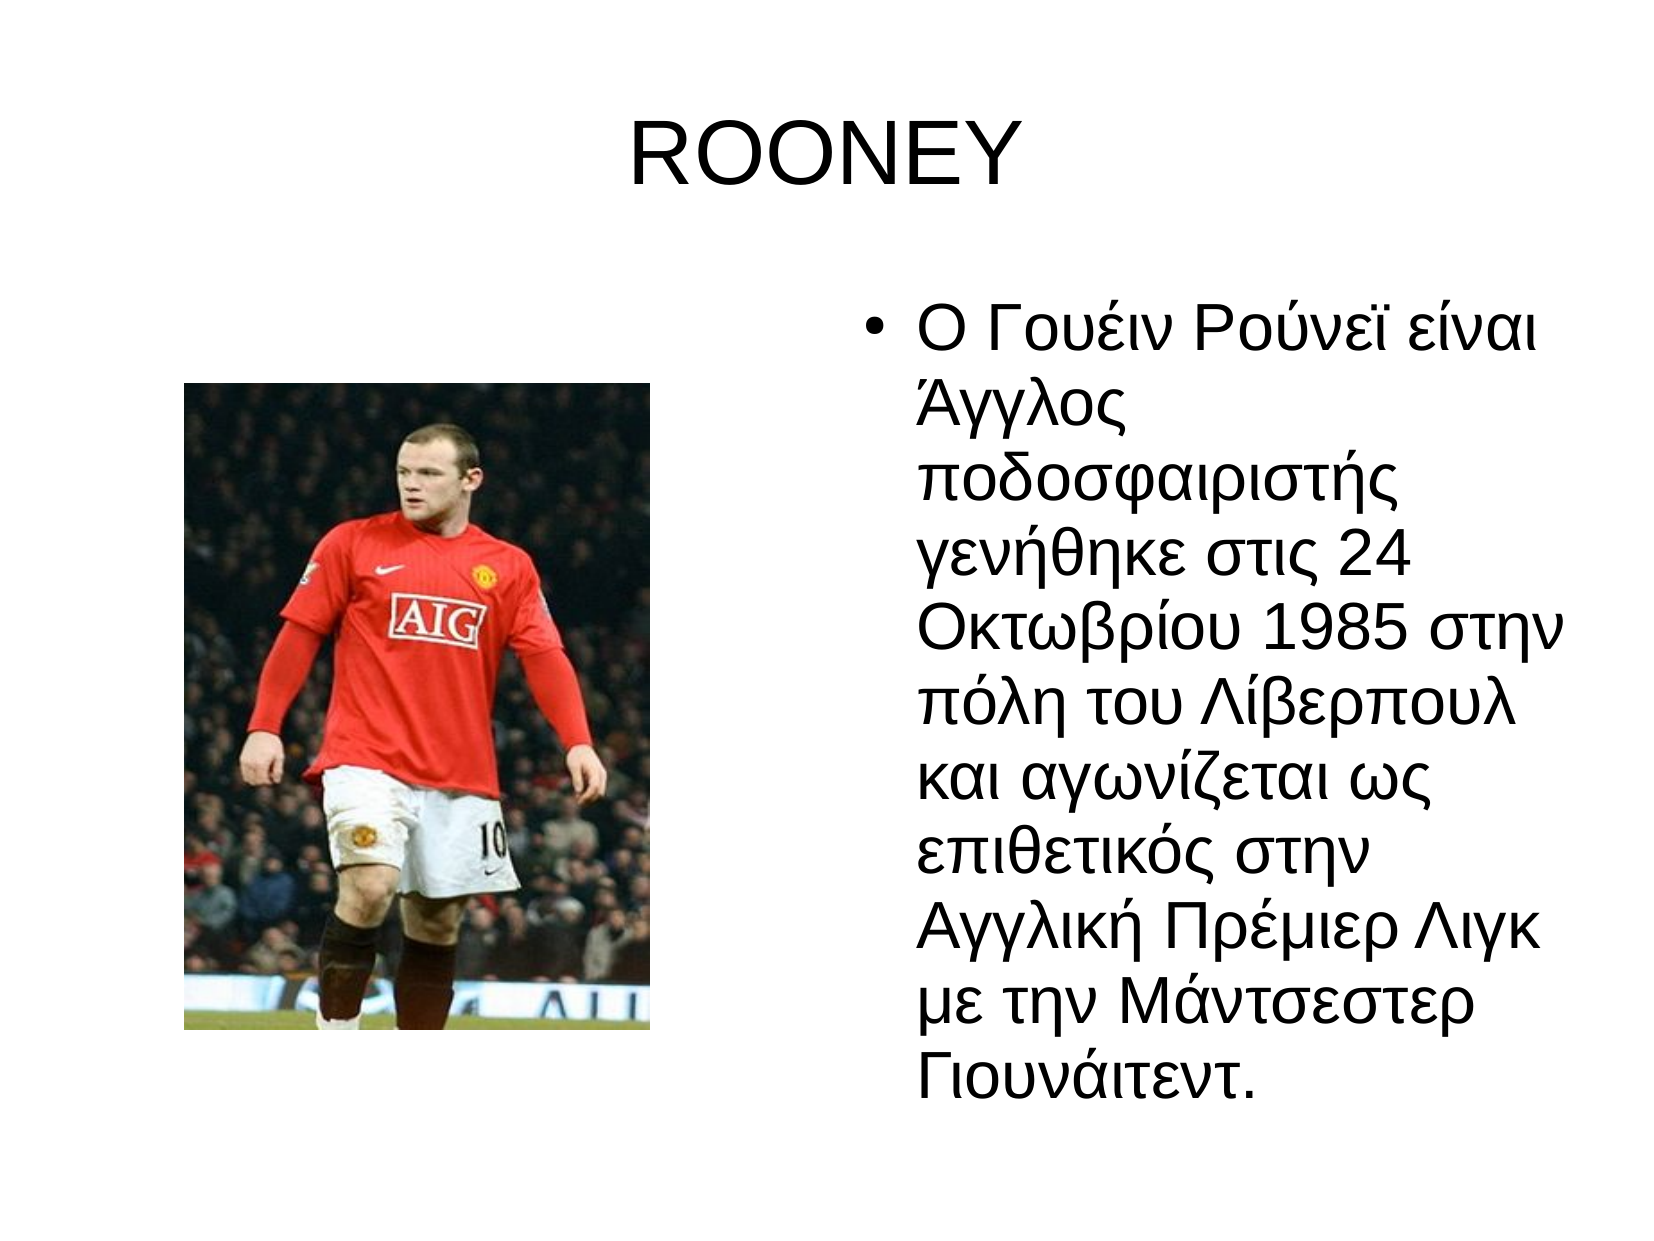

# ROONEY
O Γουέιν Ρούνεϊ είναι Άγγλος ποδοσφαιριστής γενήθηκε στις 24 Οκτωβρίου 1985 στην πόλη του Λίβερπουλ και αγωνίζεται ως επιθετικός στην Αγγλική Πρέμιερ Λιγκ με την Μάντσεστερ Γιουνάιτεντ.